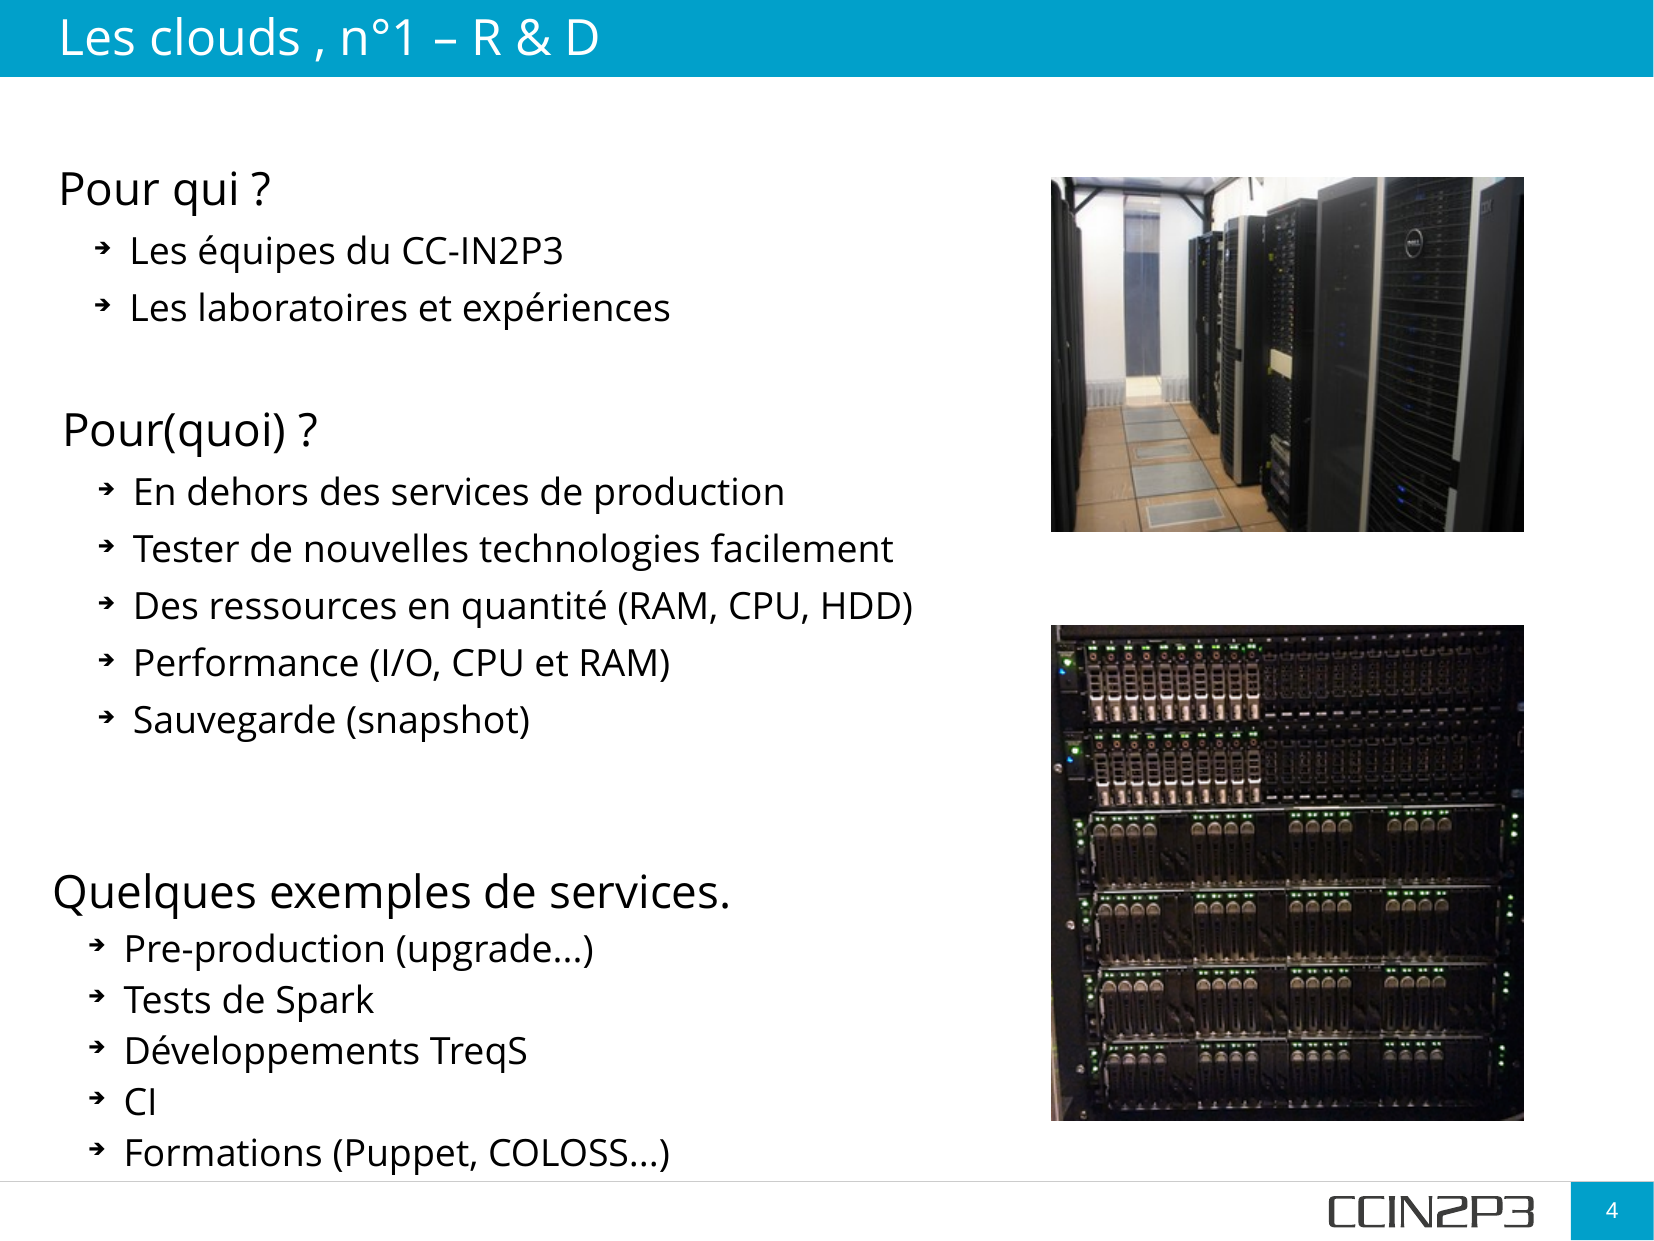

# Les clouds , n°1 – R & D
Pour qui ?
Les équipes du CC-IN2P3
Les laboratoires et expériences
Pour(quoi) ?
En dehors des services de production
Tester de nouvelles technologies facilement
Des ressources en quantité (RAM, CPU, HDD)
Performance (I/O, CPU et RAM)
Sauvegarde (snapshot)
Quelques exemples de services.
Pre-production (upgrade...)
Tests de Spark
Développements TreqS
CI
Formations (Puppet, COLOSS...)
4